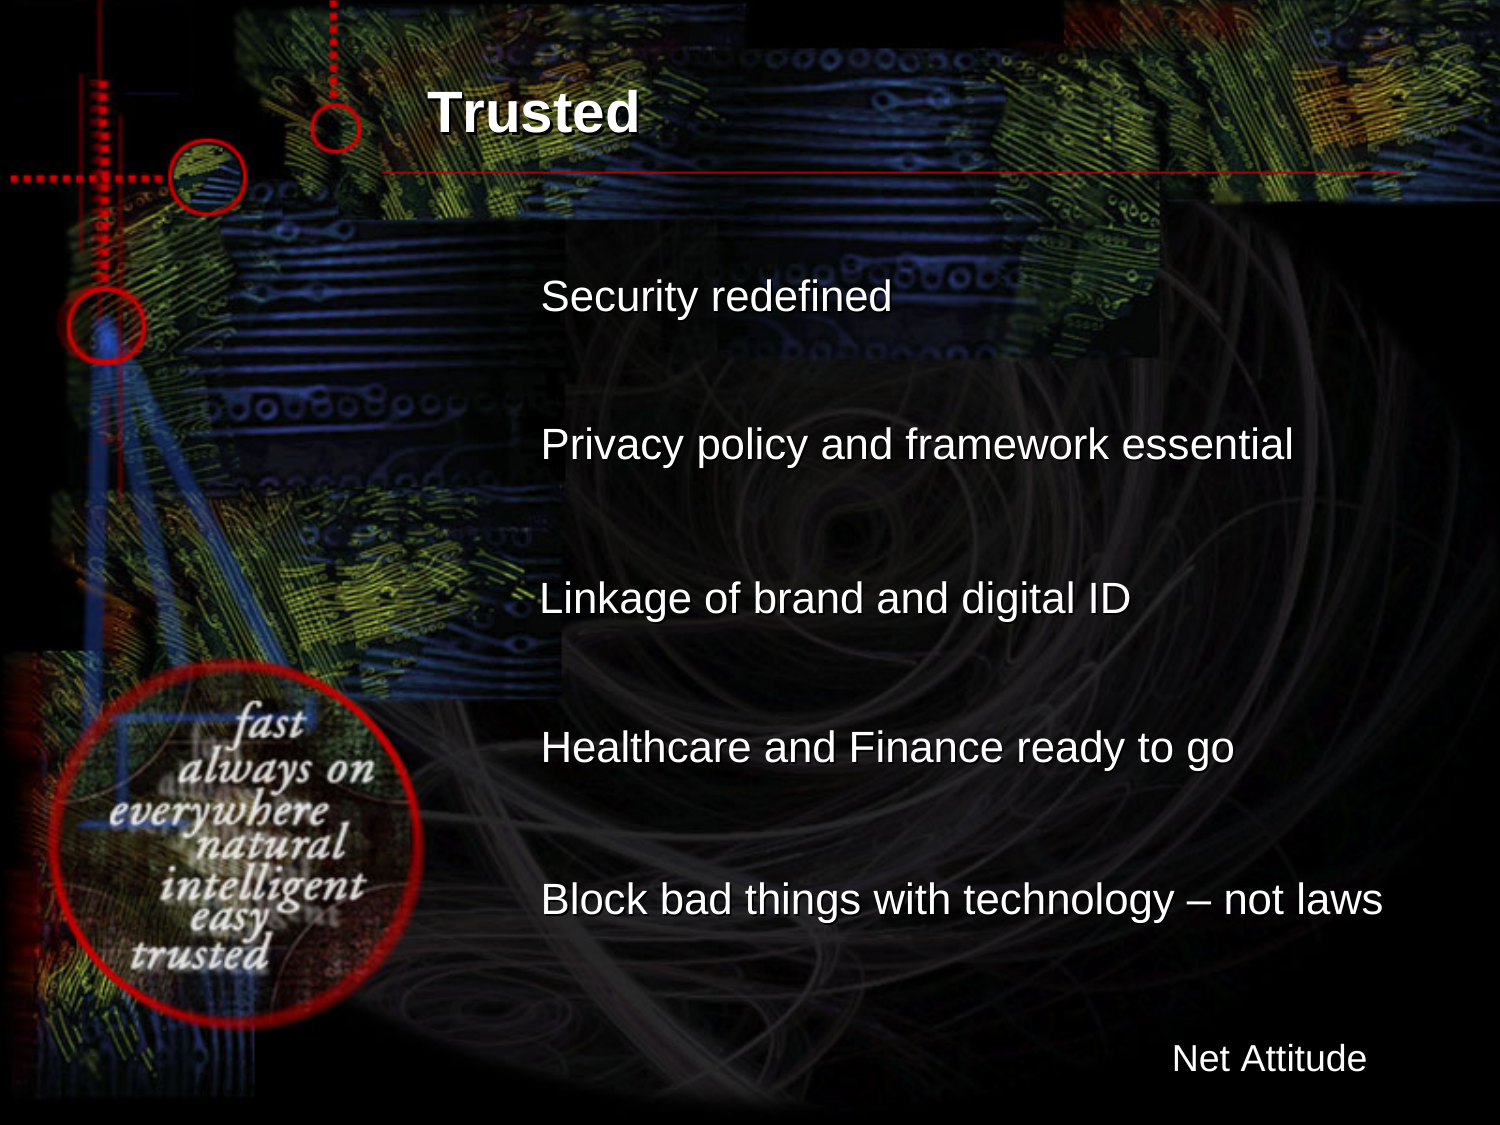

# Trusted
Security redefined
Privacy policy and framework essential
Linkage of brand and digital ID
Healthcare and Finance ready to go
Block bad things with technology – not laws
Net Attitude